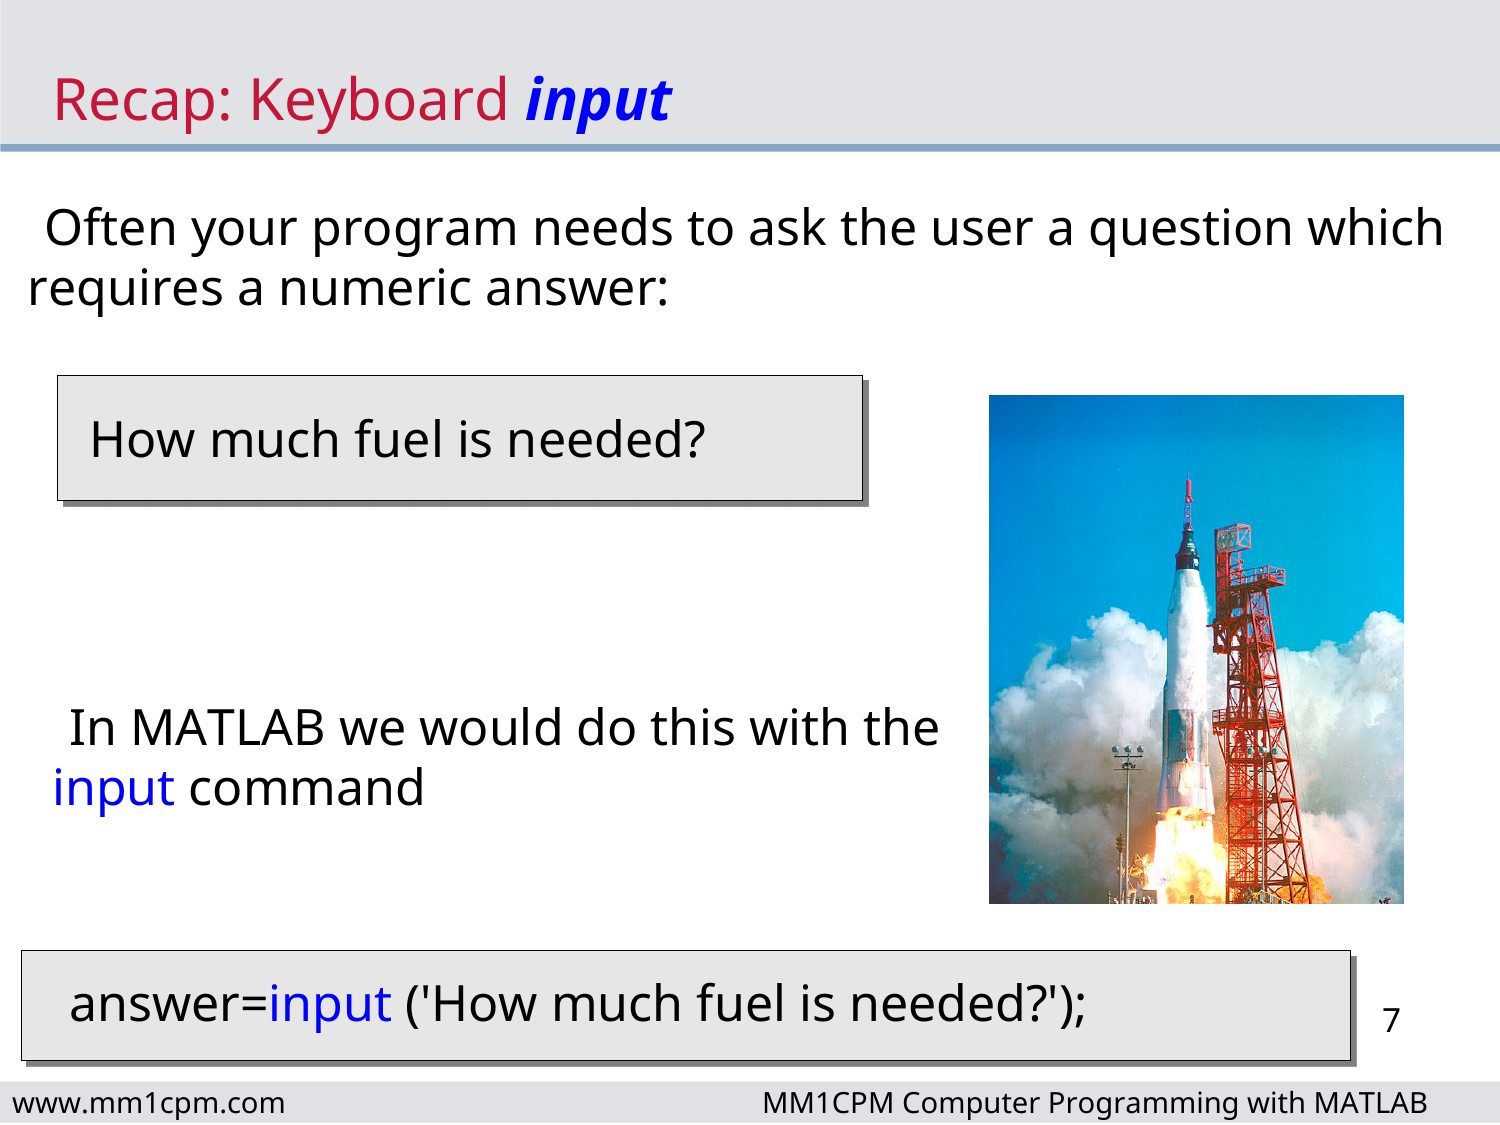

# Recap: Keyboard input
Often your program needs to ask the user a question which requires a numeric answer:
How much fuel is needed?
In MATLAB we would do this with the input command
answer=input ('How much fuel is needed?');